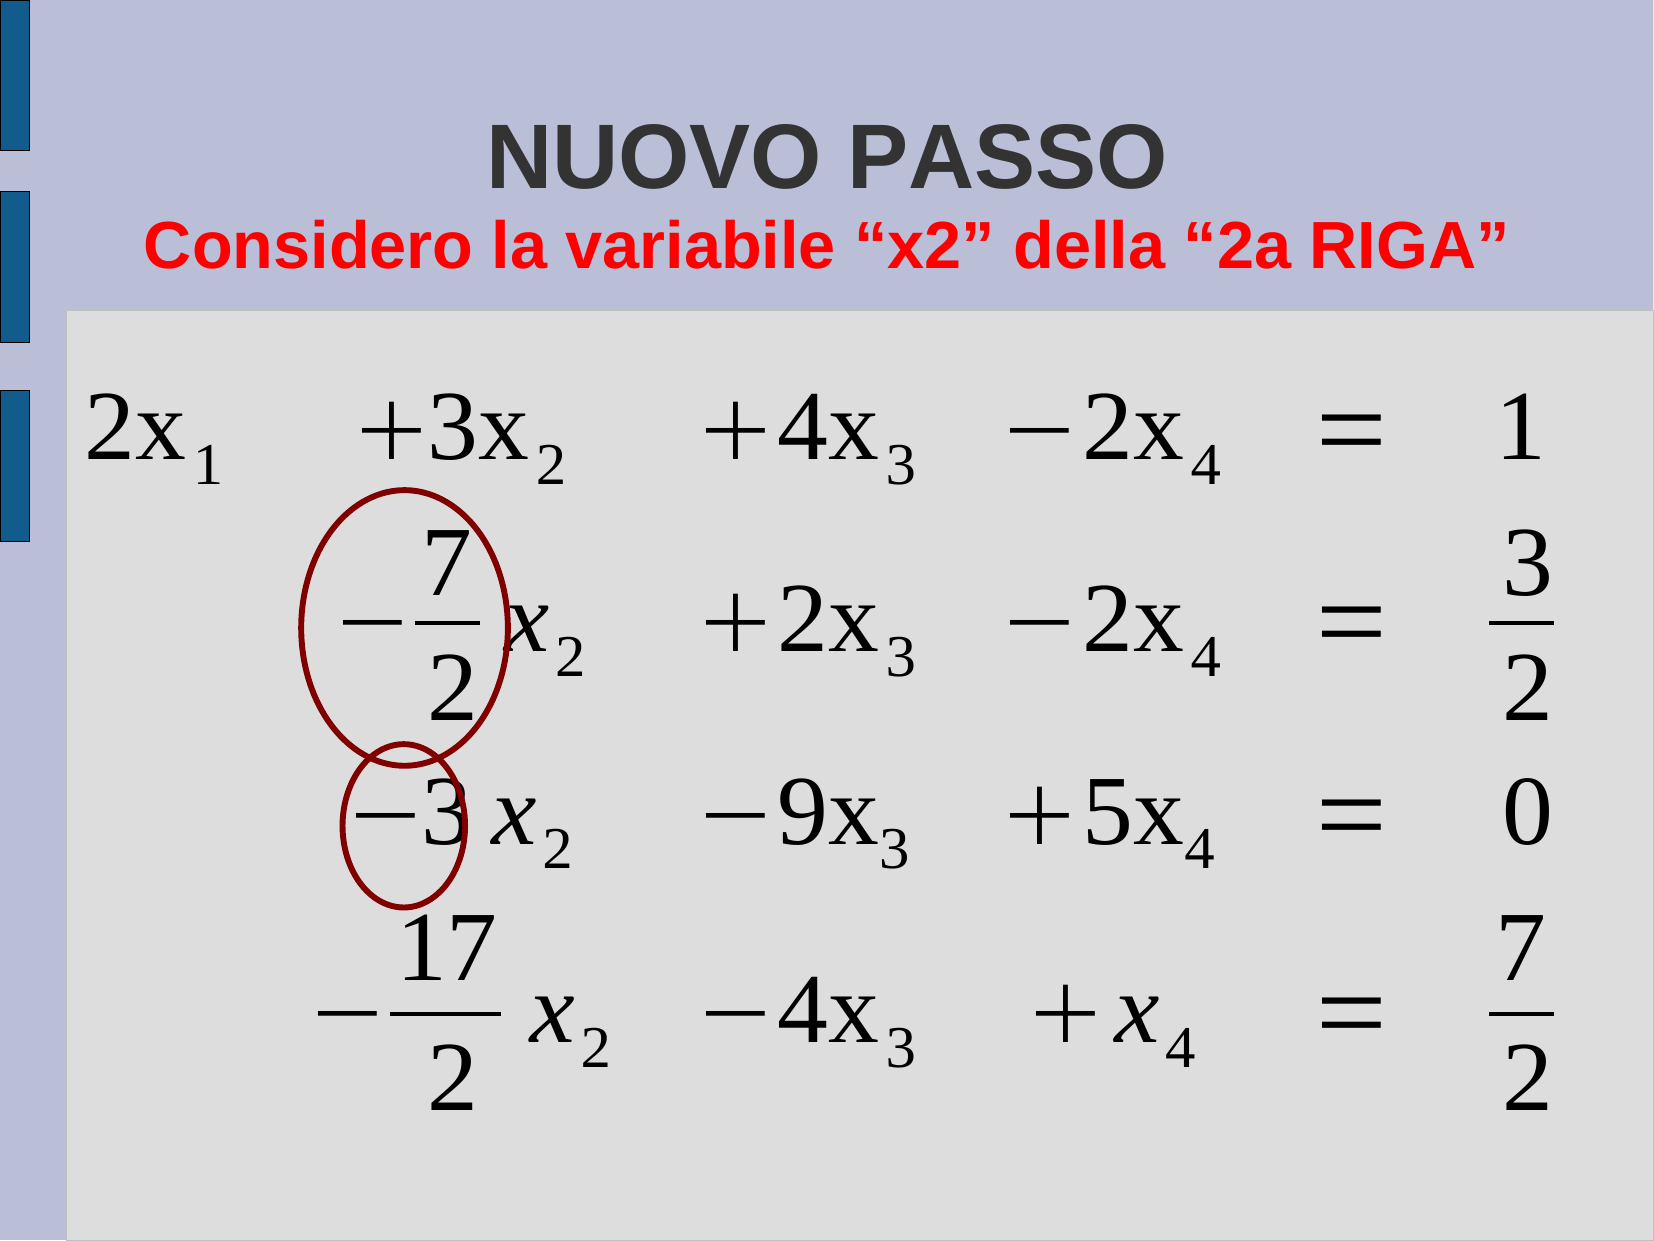

# NUOVO PASSO Considero la variabile “x2” della “2a RIGA”